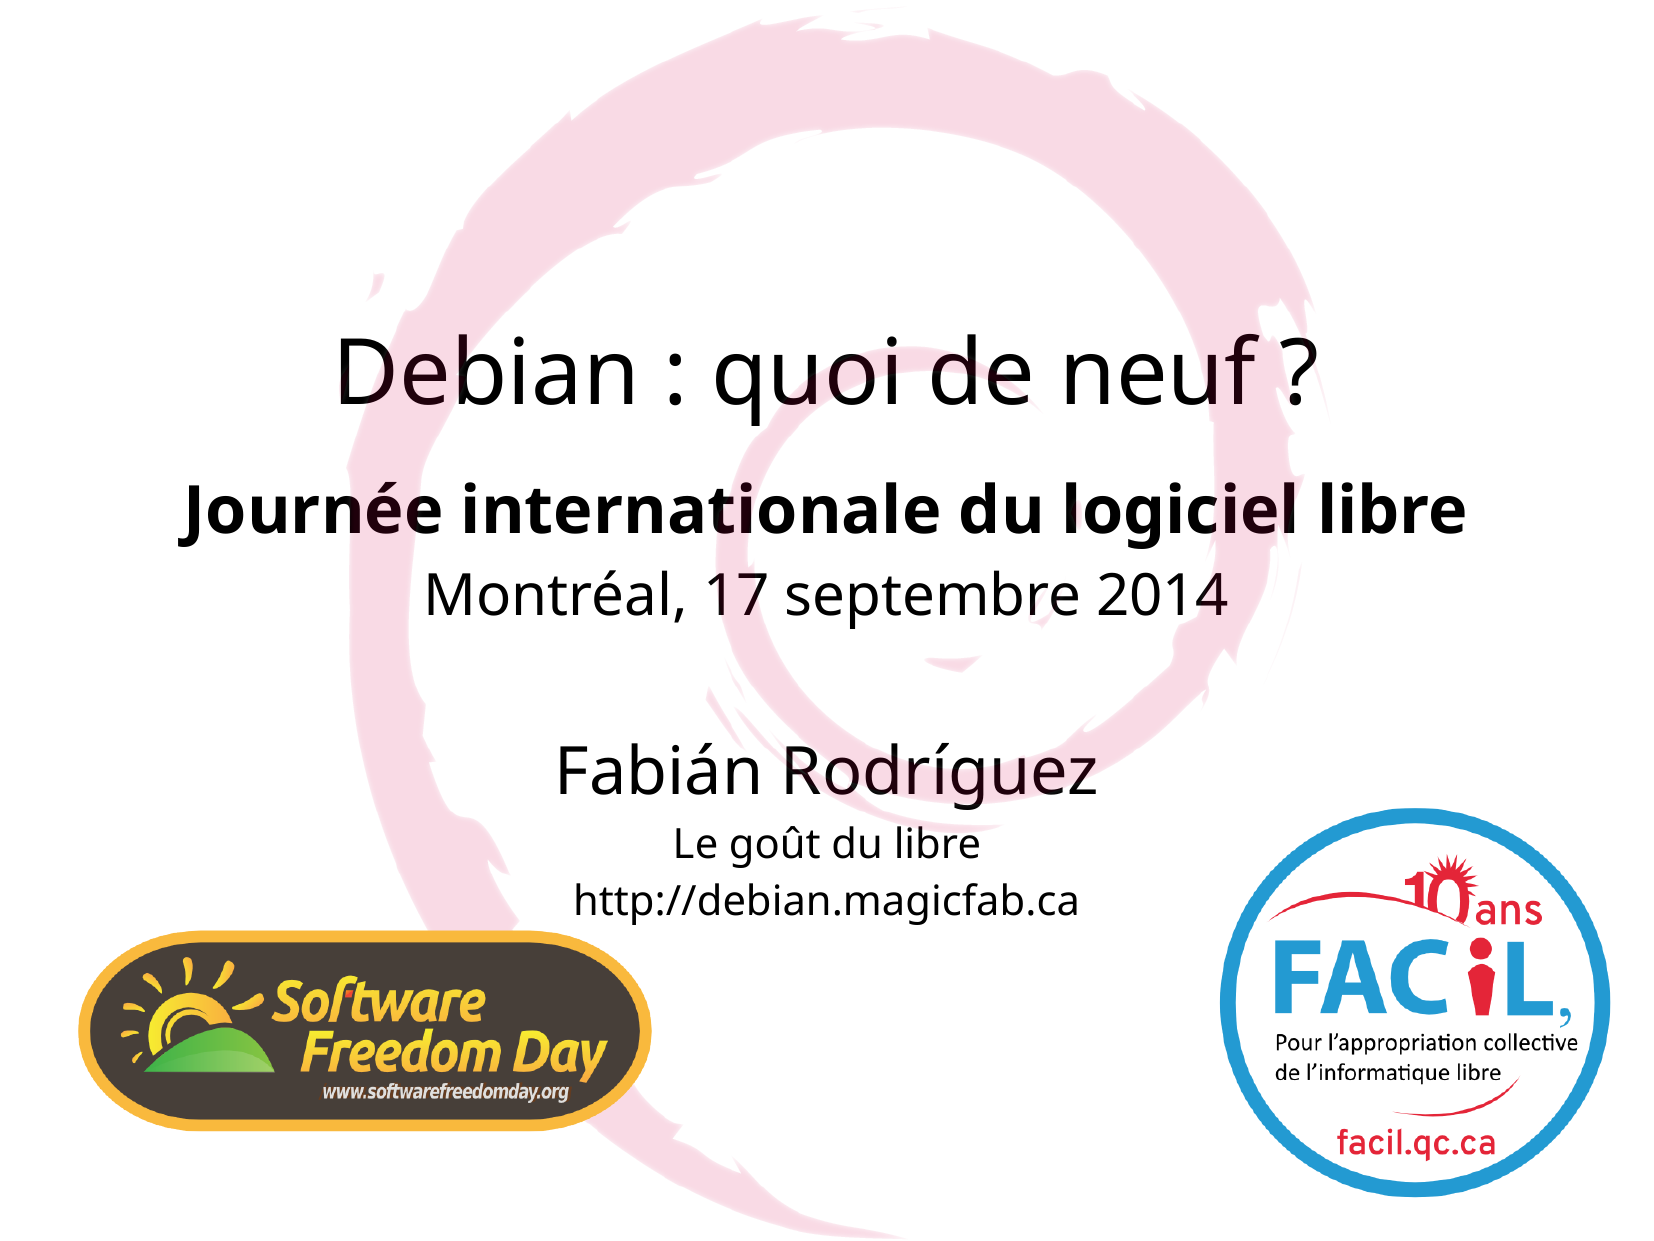

# Debian : quoi de neuf ?
Journée internationale du logiciel libre
Montréal, 17 septembre 2014
Fabián Rodríguez
Le goût du libre
http://debian.magicfab.ca